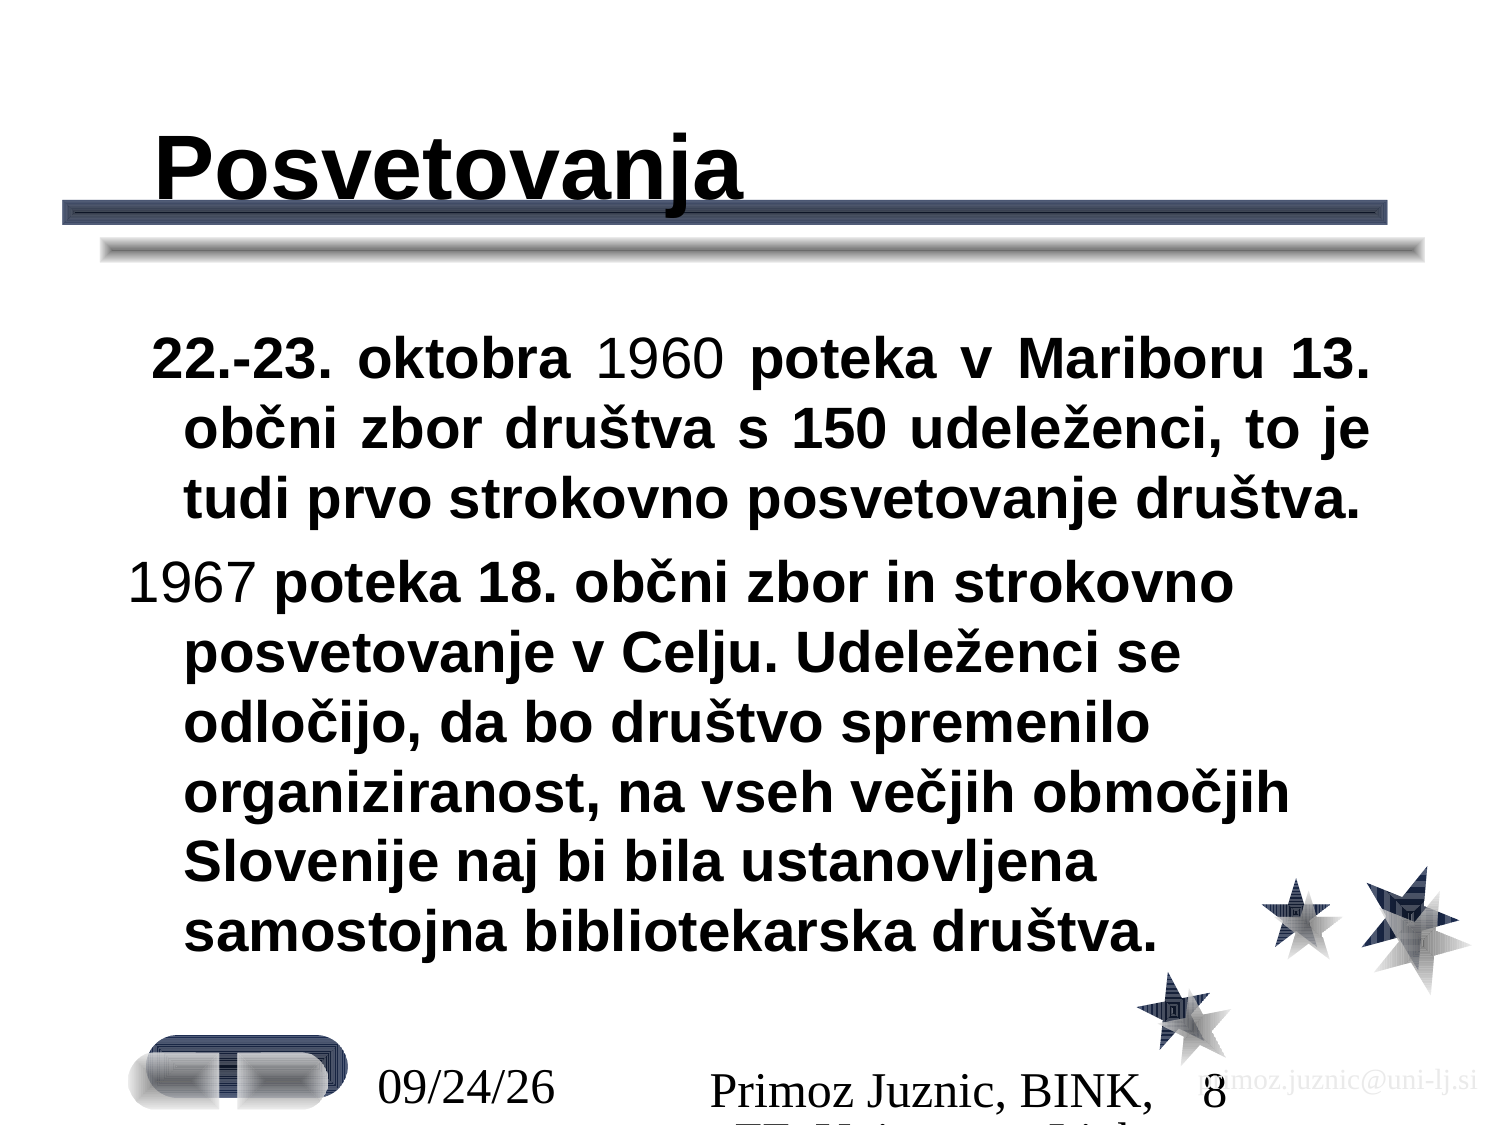

# Posvetovanja
 22.-23. oktobra 1960 poteka v Mariboru 13. občni zbor društva s 150 udeleženci, to je tudi prvo strokovno posvetovanje društva.
1967 poteka 18. občni zbor in strokovno posvetovanje v Celju. Udeleženci se odločijo, da bo društvo spremenilo organiziranost, na vseh večjih območjih Slovenije naj bi bila ustanovljena samostojna bibliotekarska društva.
Primoz Juznic, BINK, FF, Univerza v Ljubljani
8